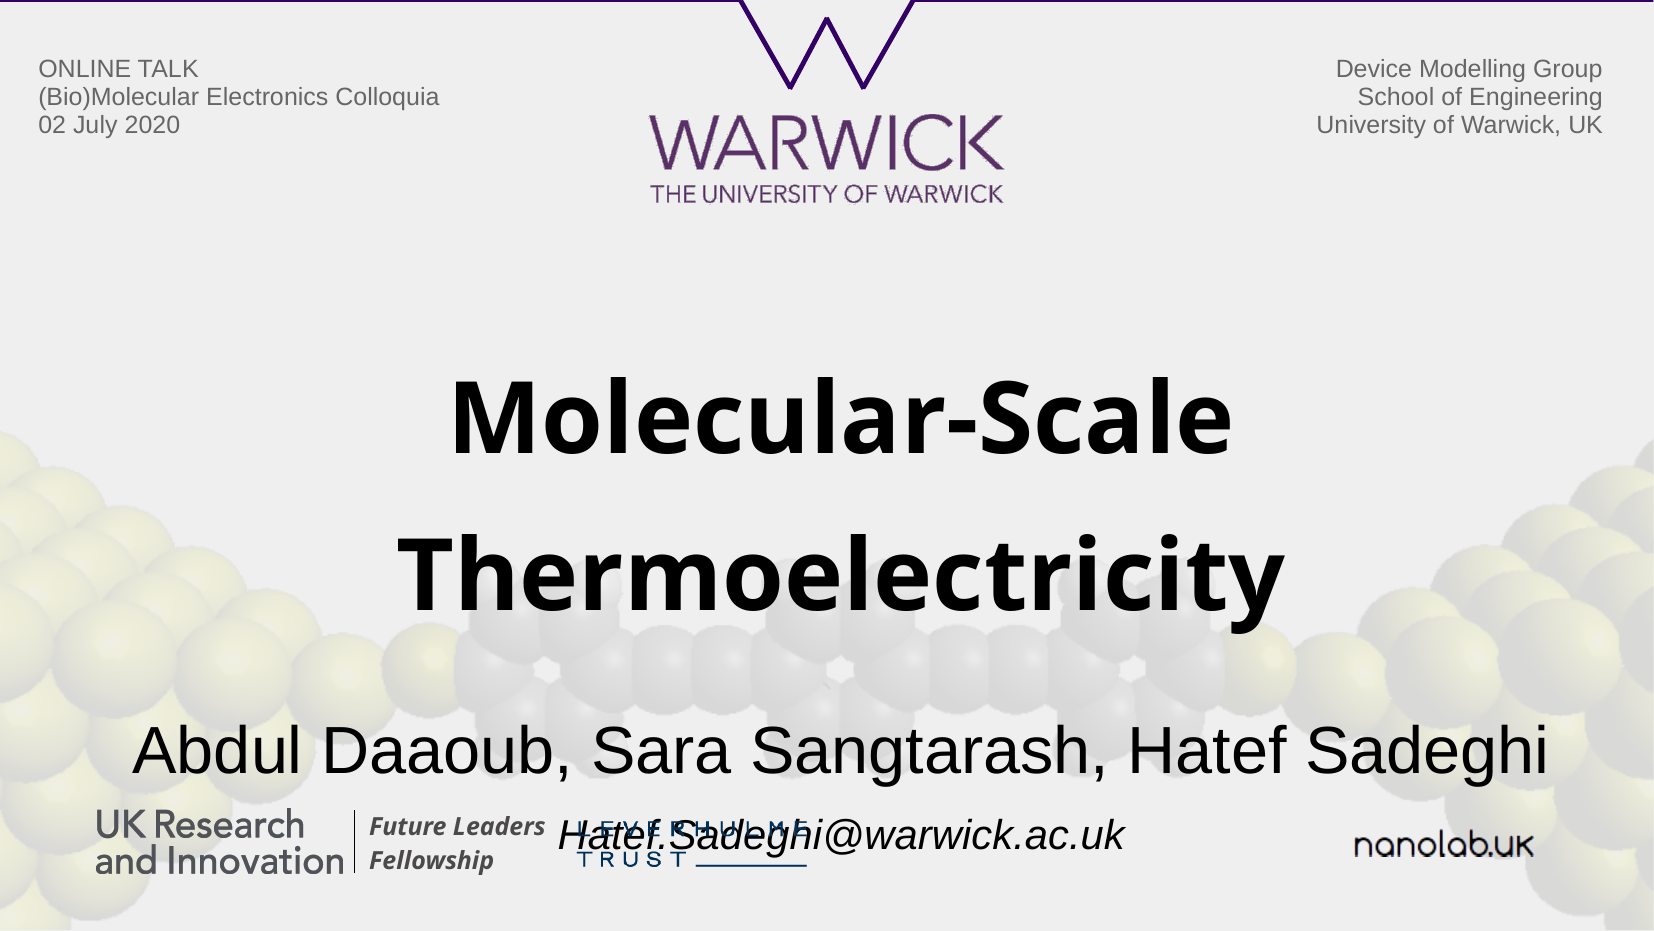

ONLINE TALK
(Bio)Molecular Electronics Colloquia
02 July 2020
Device Modelling Group
School of Engineering
University of Warwick, UK
Molecular-Scale Thermoelectricity
Abdul Daaoub, Sara Sangtarash, Hatef Sadeghi
Hatef.Sadeghi@warwick.ac.uk
Future Leaders
Fellowship